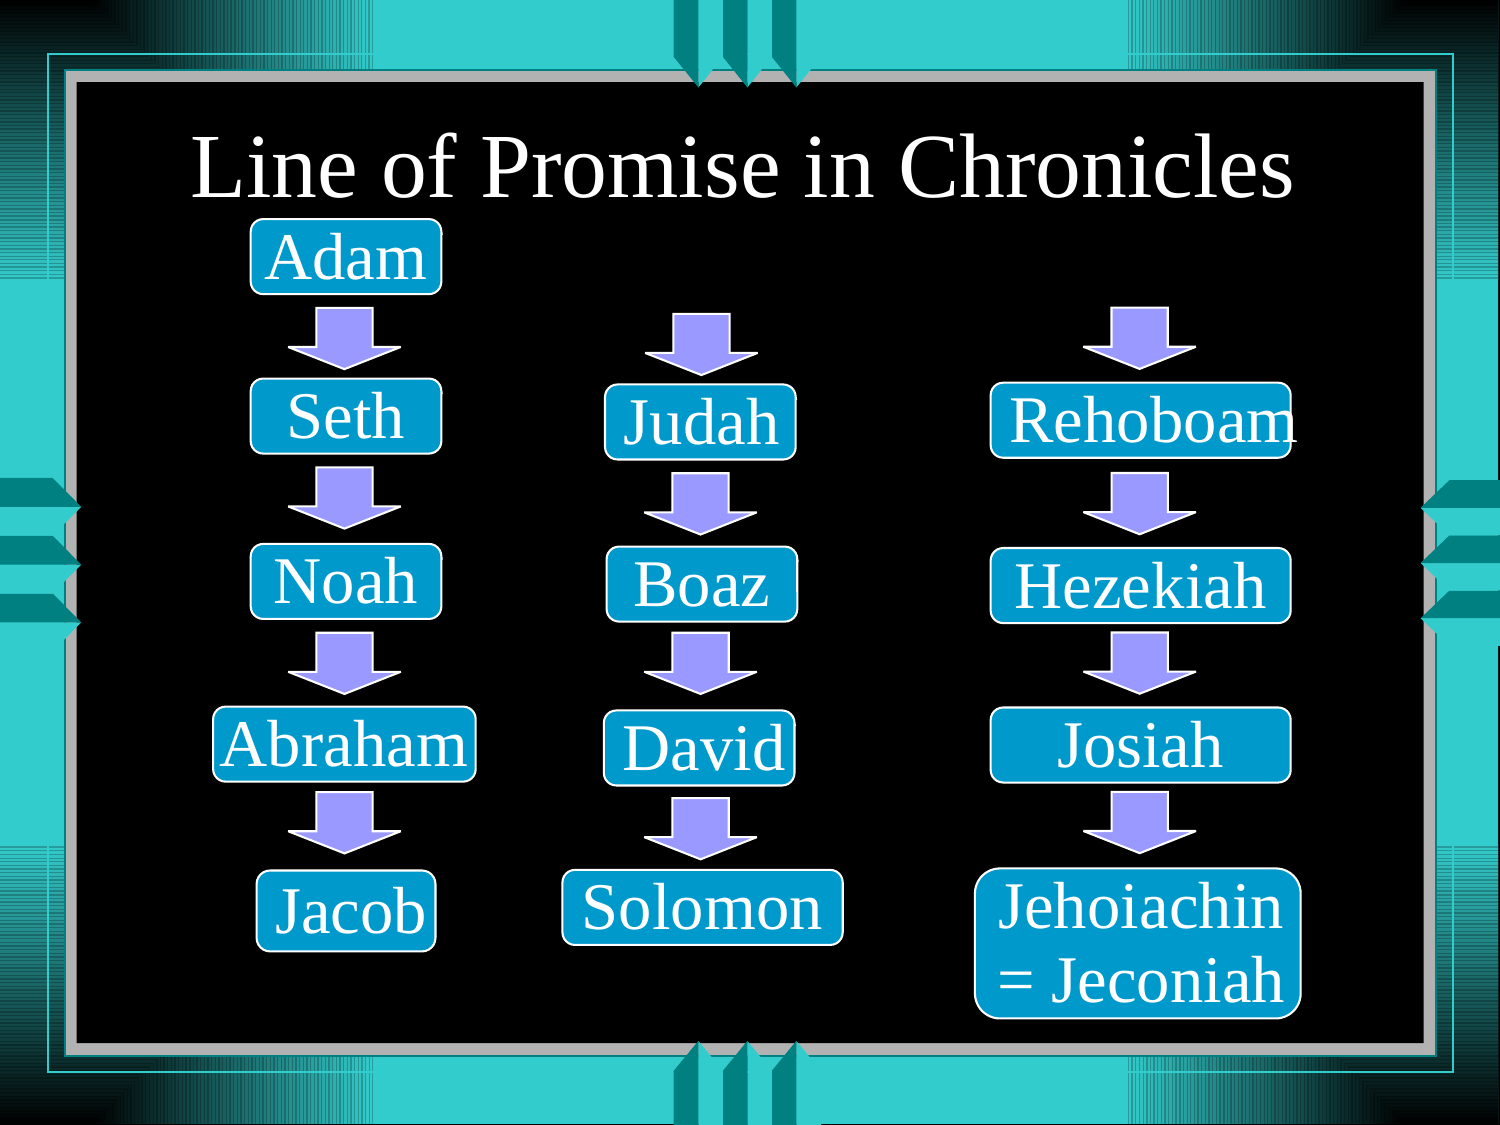

# Line of Promise in Chronicles
Adam
Rehoboam
Seth
Judah
Noah
Hezekiah
Boaz
Josiah
Abraham
David
Jehoiachin
= Jeconiah
Jacob
Solomon